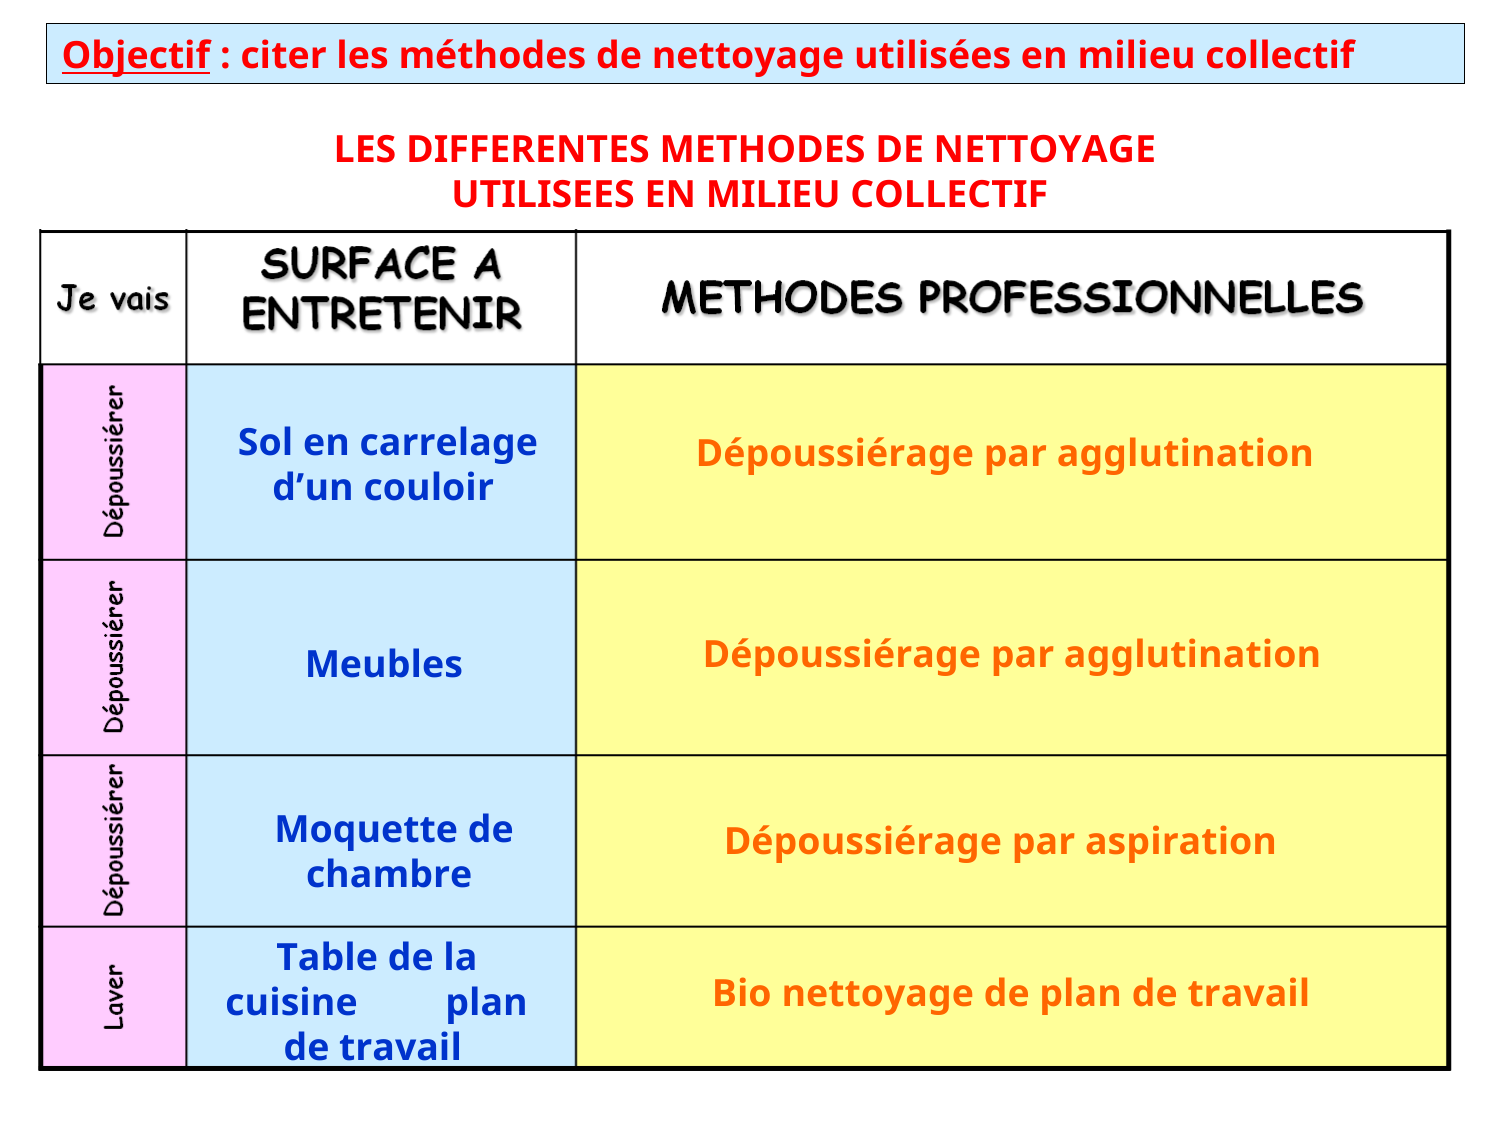

Objectif : citer les méthodes de nettoyage utilisées en milieu collectif
LES DIFFERENTES METHODES DE NETTOYAGE
UTILISEES EN MILIEU COLLECTIF
Dépoussiérage par agglutination
Sol en carrelage d’un couloir
Dépoussiérage par agglutination
Meubles
Moquette de chambre
Dépoussiérage par aspiration
Table de la cuisine plan de travail
Bio nettoyage de plan de travail